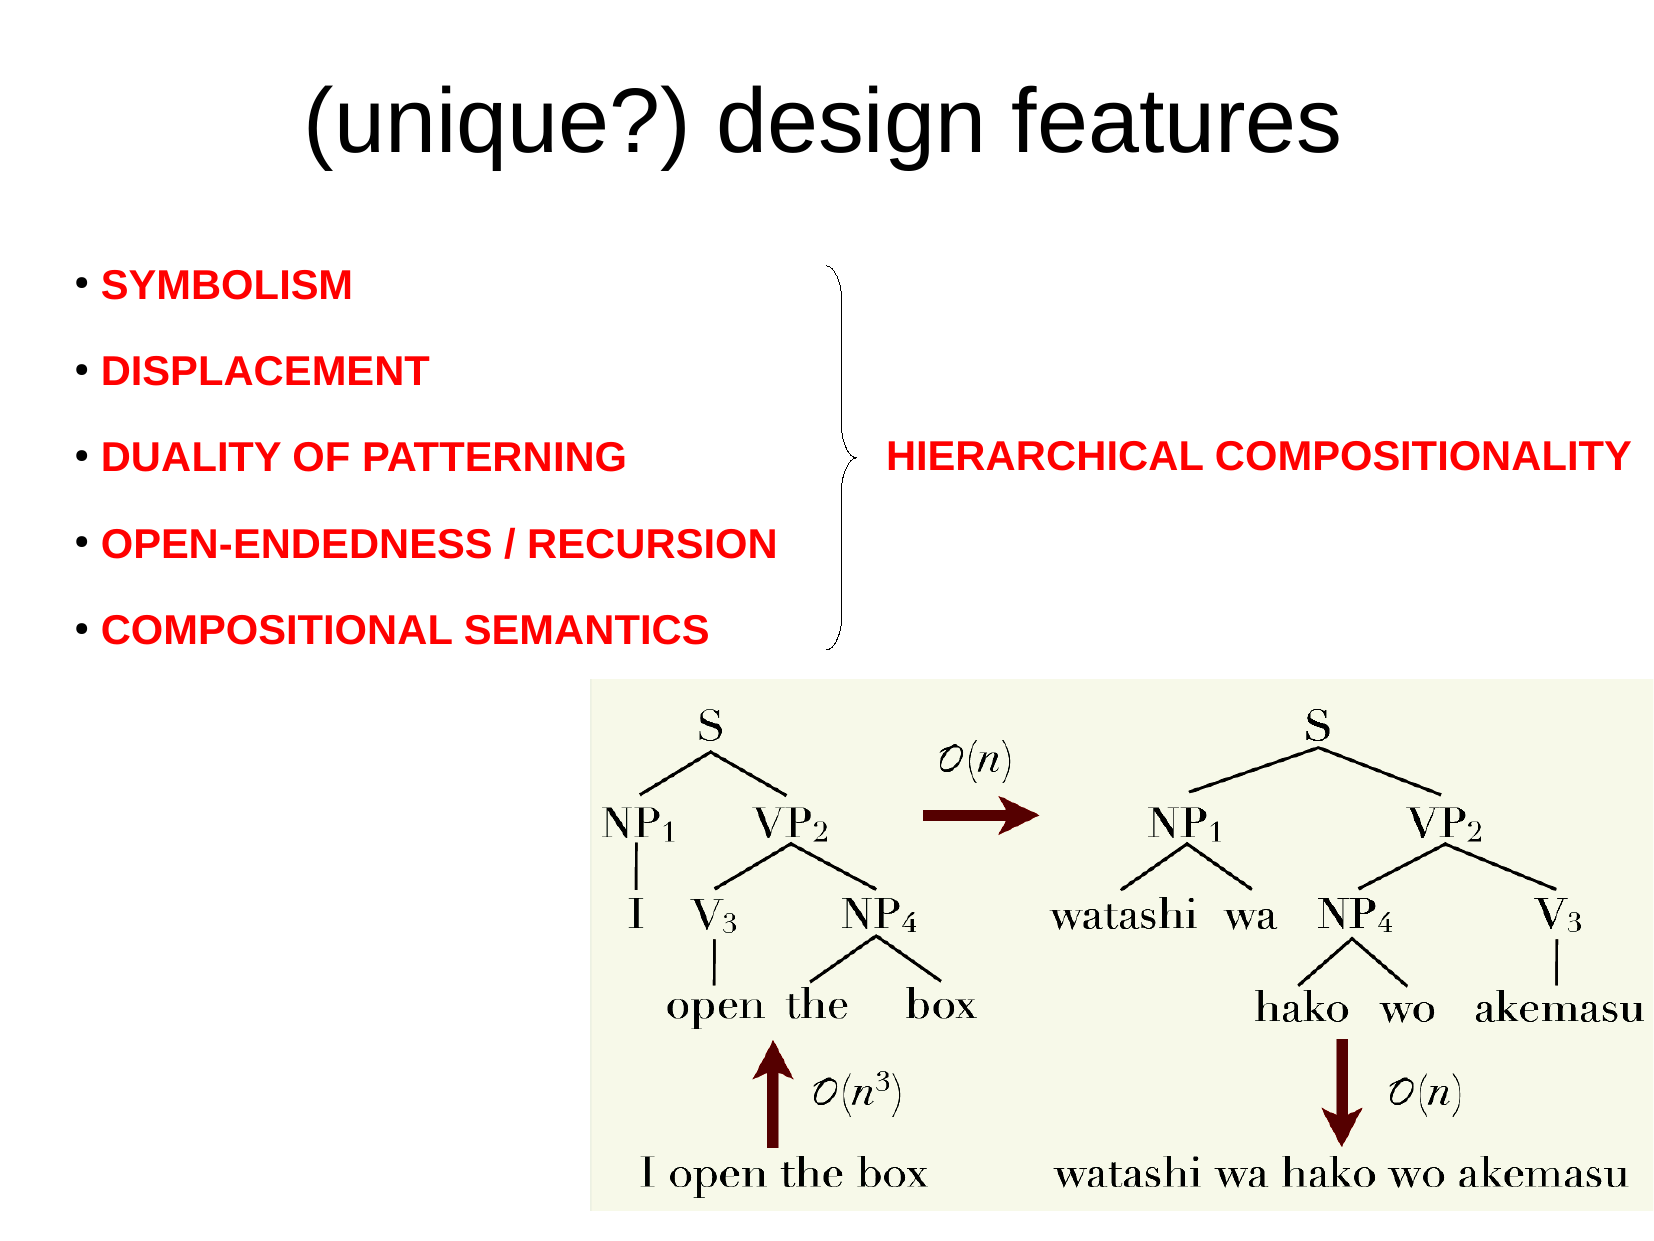

# (unique?) design features
 SYMBOLISM
 DISPLACEMENT
 DUALITY OF PATTERNING
 OPEN-ENDEDNESS / RECURSION
 COMPOSITIONAL SEMANTICS
HIERARCHICAL COMPOSITIONALITY